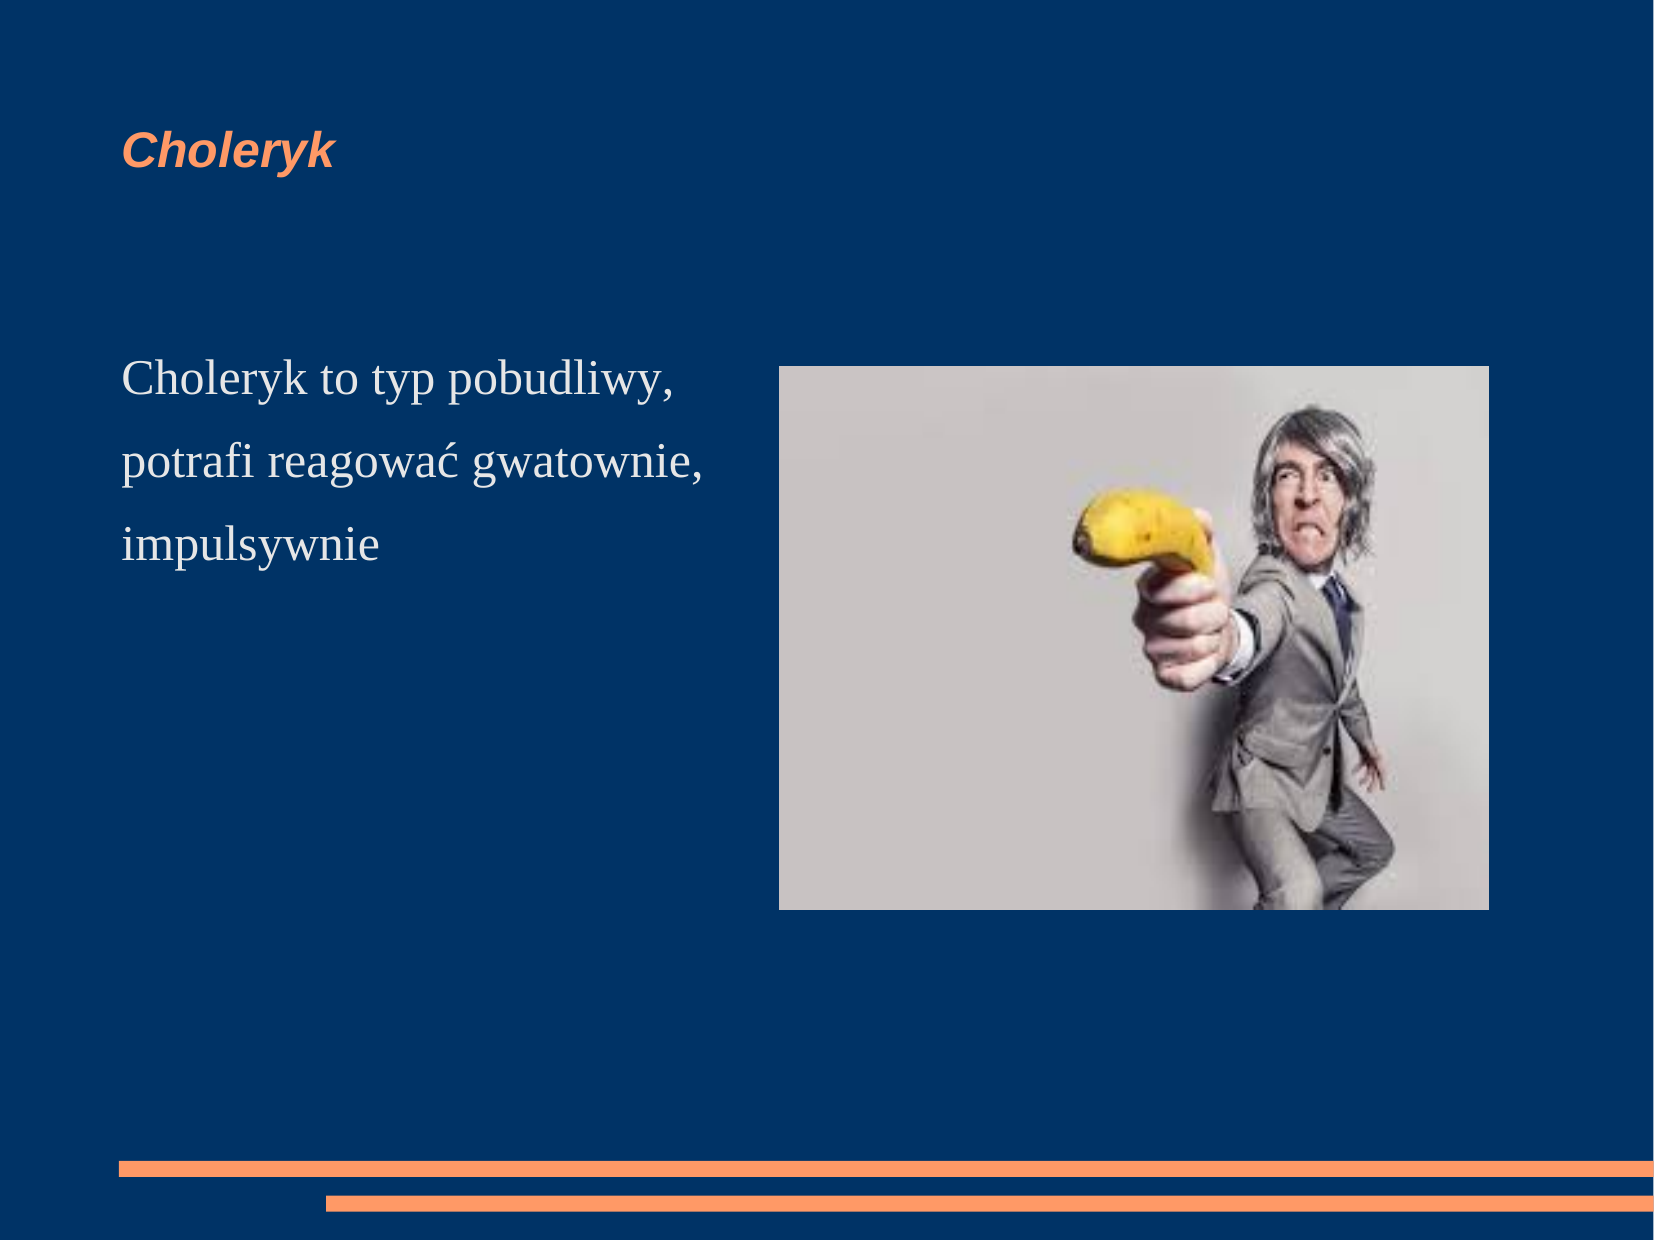

# Choleryk
Choleryk to typ pobudliwy,
potrafi reagować gwatownie,
impulsywnie